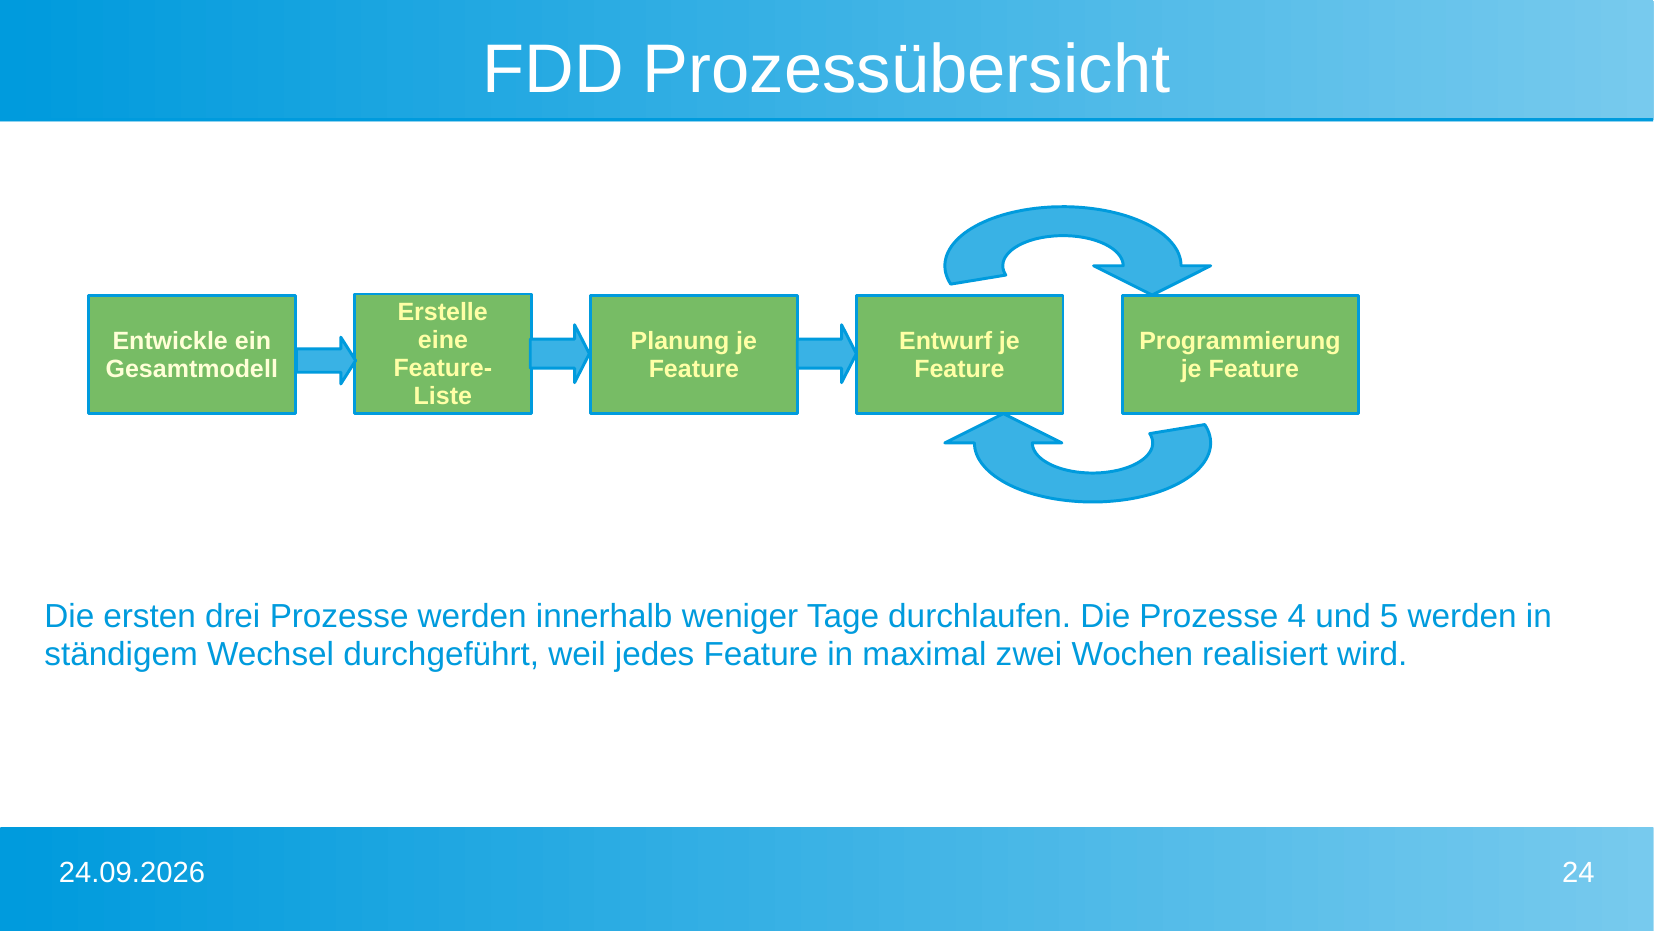

# FDD Prozessübersicht
Erstelle eine Feature-Liste
Entwickle ein Gesamtmodell
Planung je Feature
Entwurf je Feature
Programmierung je Feature
Die ersten drei Prozesse werden innerhalb weniger Tage durchlaufen. Die Prozesse 4 und 5 werden in ständigem Wechsel durchgeführt, weil jedes Feature in maximal zwei Wochen realisiert wird.
24